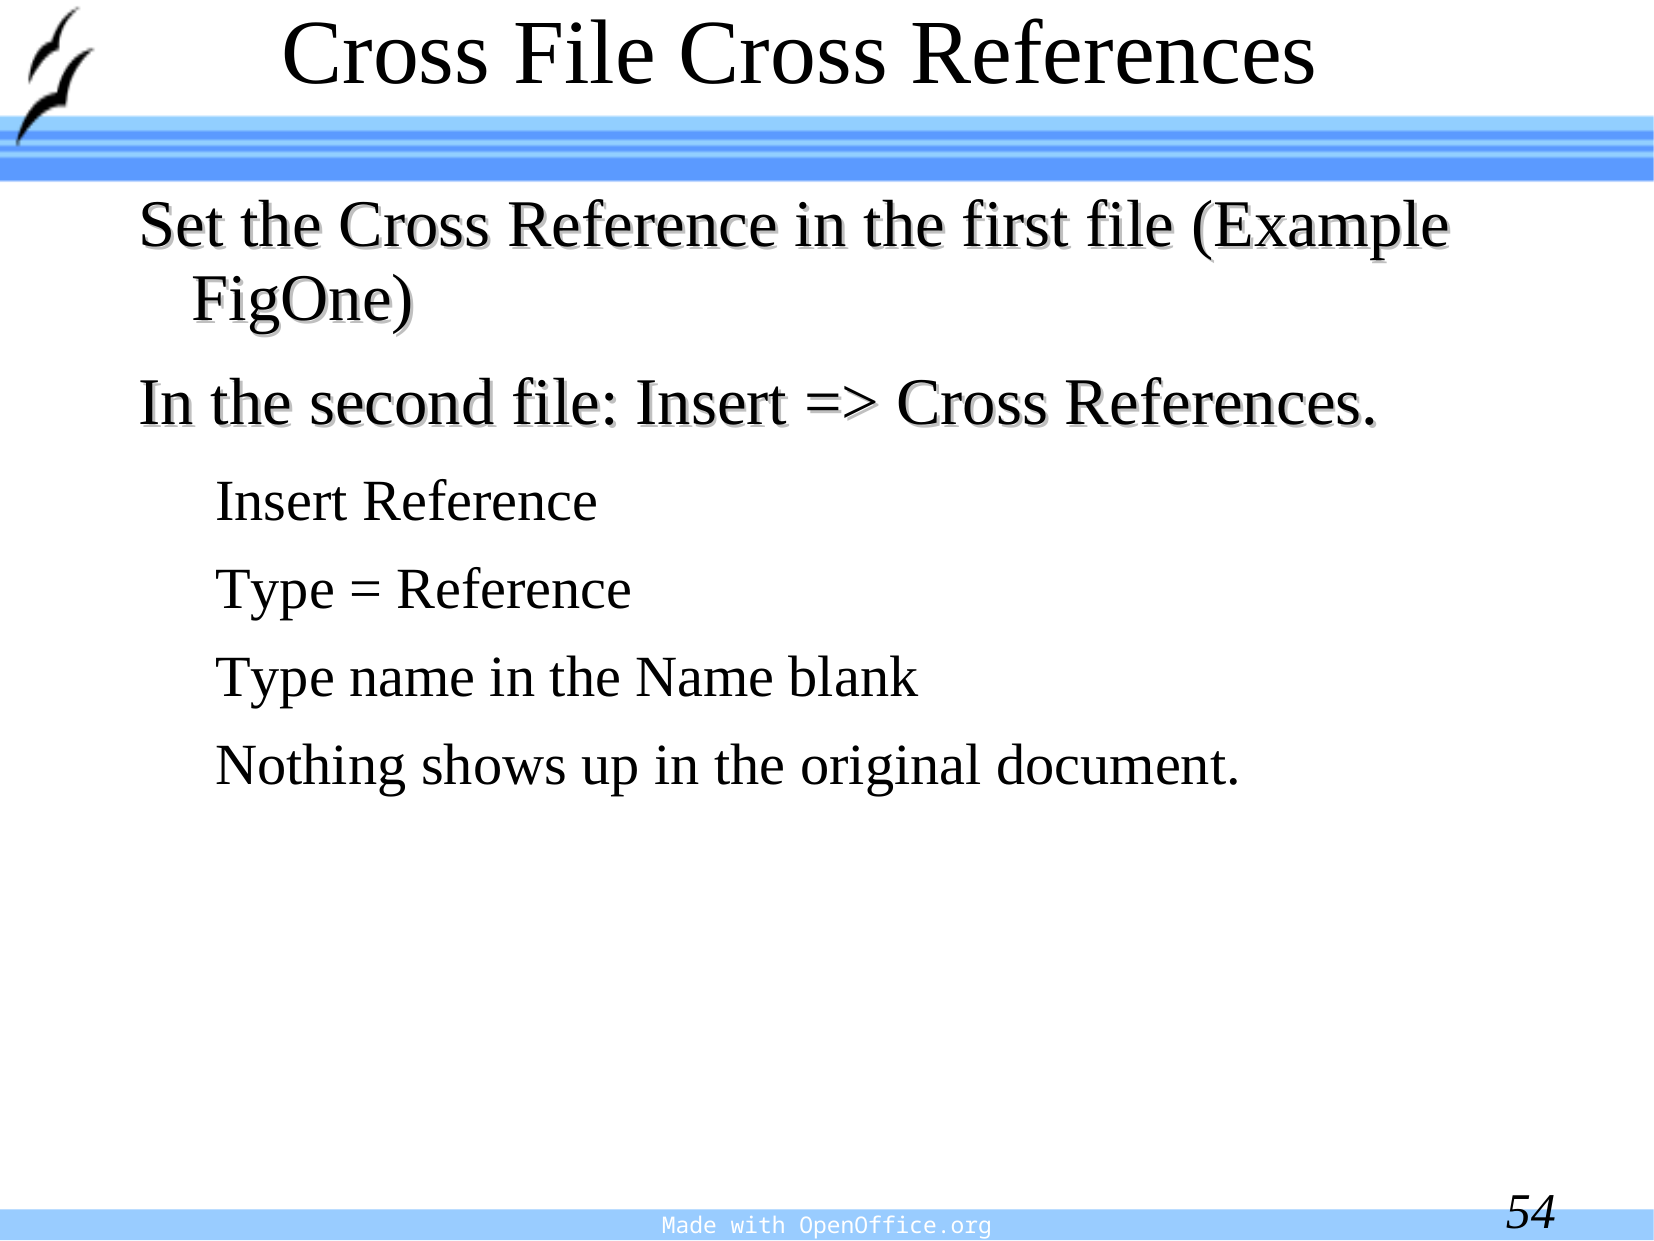

# Cross File Cross References
Set the Cross Reference in the first file (Example FigOne)
In the second file: Insert => Cross References.
Insert Reference
Type = Reference
Type name in the Name blank
Nothing shows up in the original document.